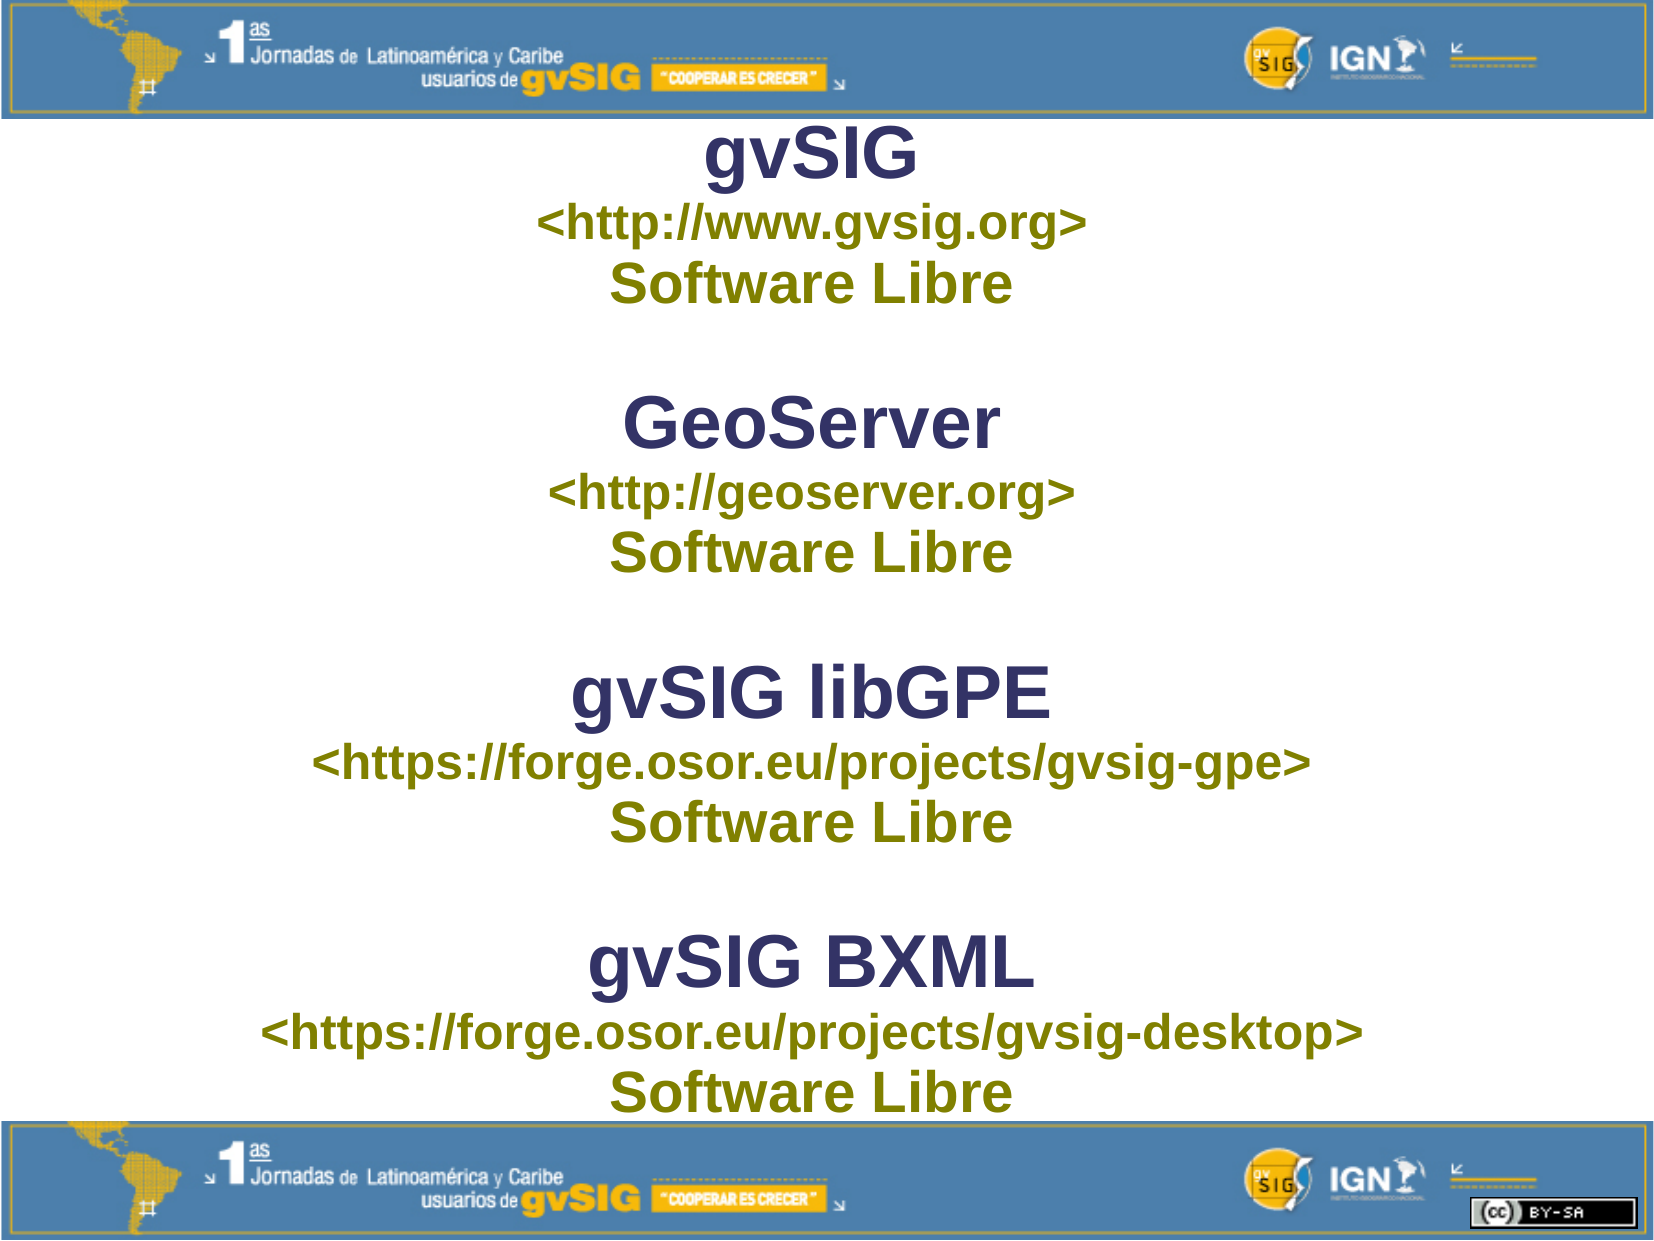

gvSIG
<http://www.gvsig.org>
Software Libre
GeoServer
<http://geoserver.org>
Software Libre
gvSIG libGPE
<https://forge.osor.eu/projects/gvsig-gpe>
Software Libre
gvSIG BXML
<https://forge.osor.eu/projects/gvsig-desktop>
Software Libre